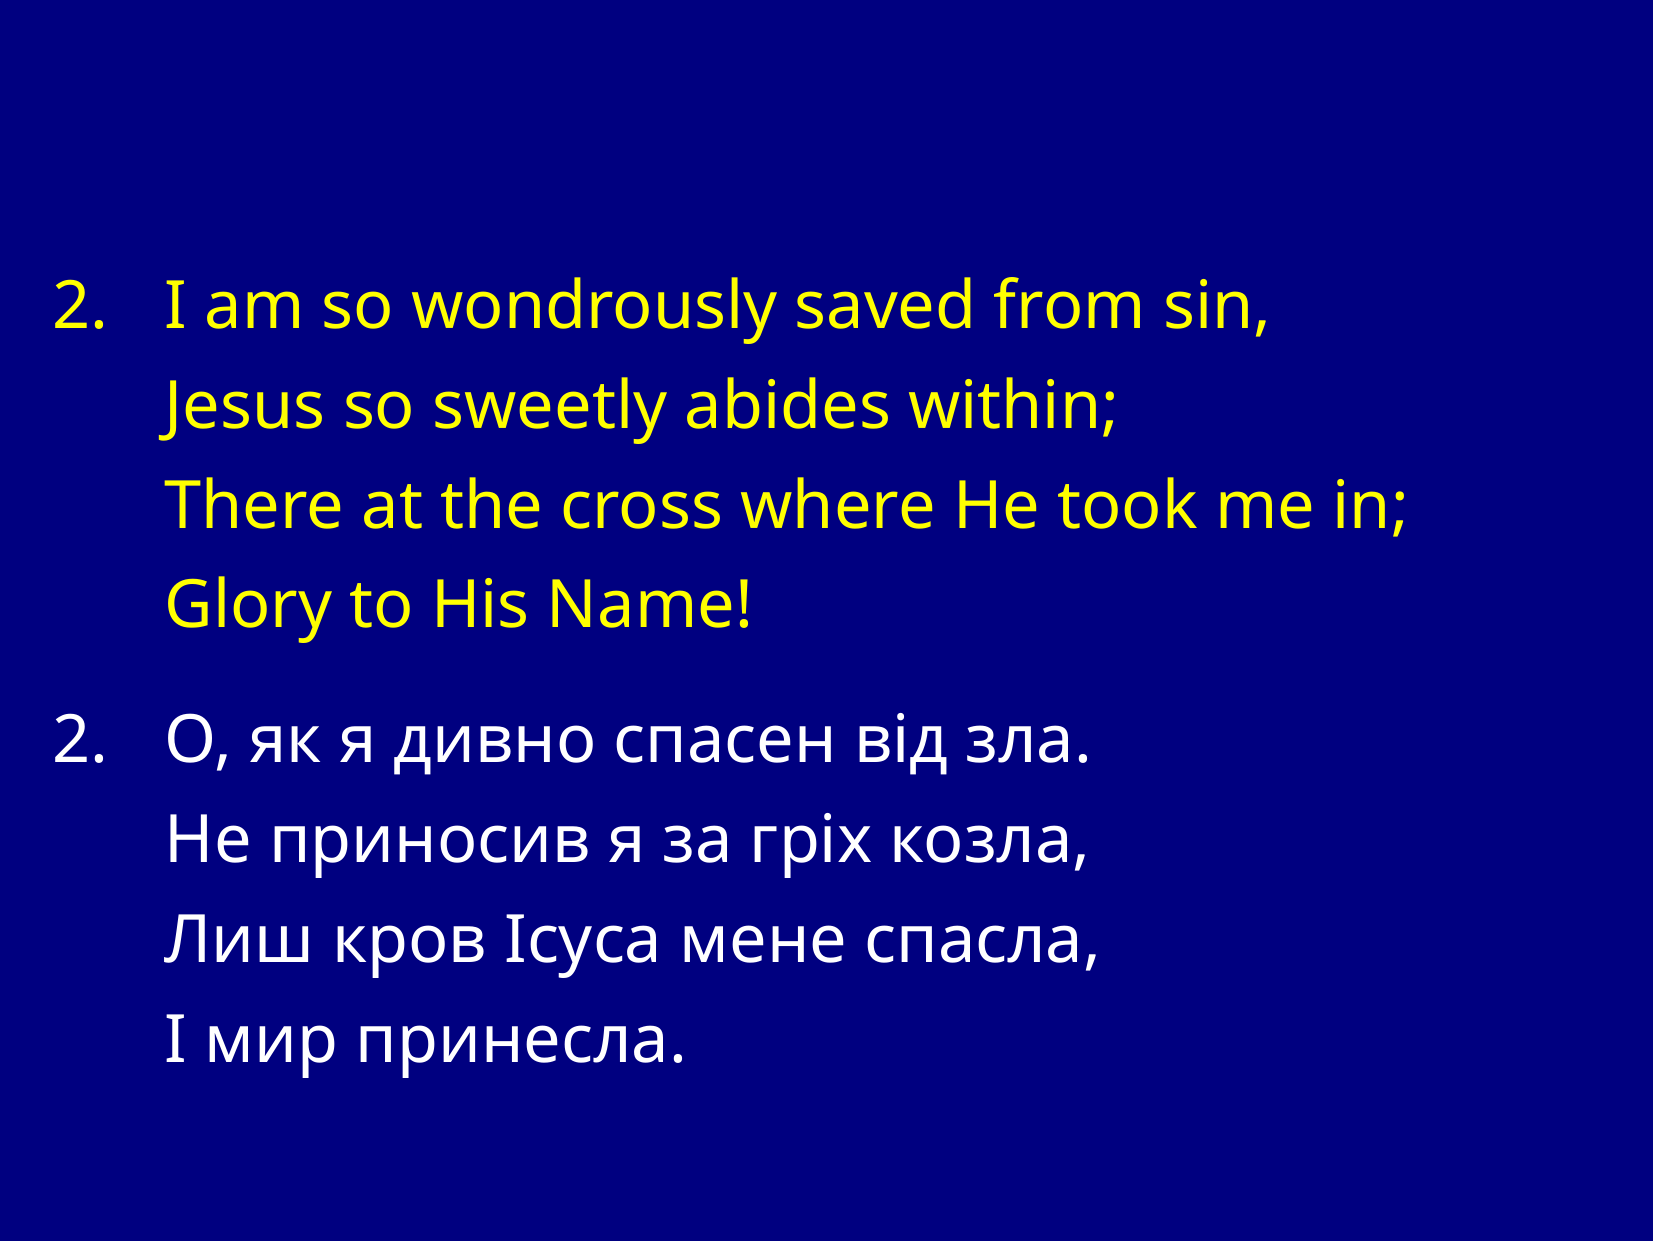

2.	I am so wondrously saved from sin,
	Jesus so sweetly abides within;
	There at the cross where He took me in;
	Glory to His Name!
2.	О, як я дивно спасен від зла.
	Не приносив я за гріх козла,
	Лиш кров Ісуса мене спасла,
	І мир принесла.